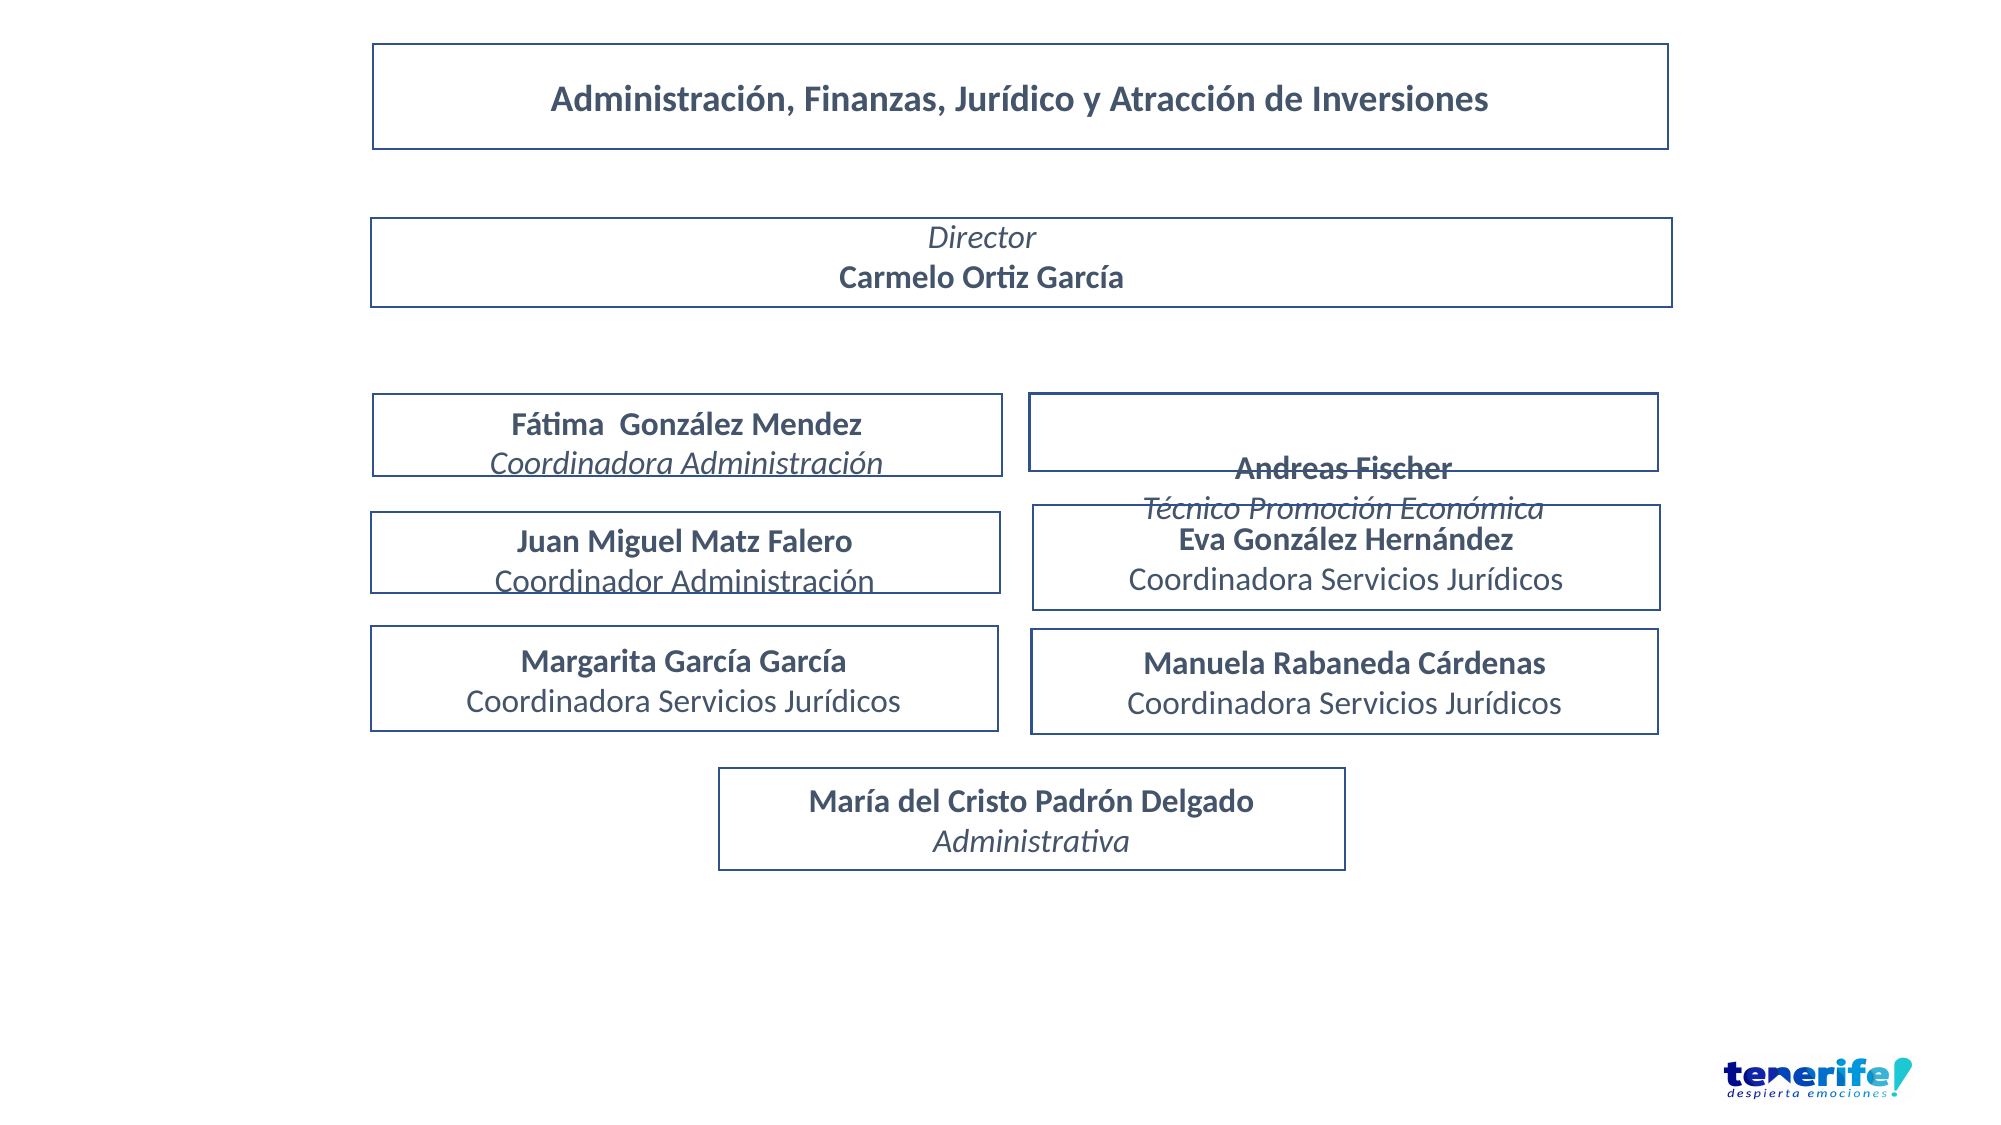

Administración, Finanzas, Jurídico y Atracción de Inversiones
Director
Carmelo Ortiz García
Andreas Fischer
Técnico Promoción Económica
Fátima González Mendez
Coordinadora Administración
Eva González Hernández
Coordinadora Servicios Jurídicos
Juan Miguel Matz Falero
Coordinador Administración
Margarita García García
Coordinadora Servicios Jurídicos
Manuela Rabaneda Cárdenas
Coordinadora Servicios Jurídicos
María del Cristo Padrón Delgado
Administrativa